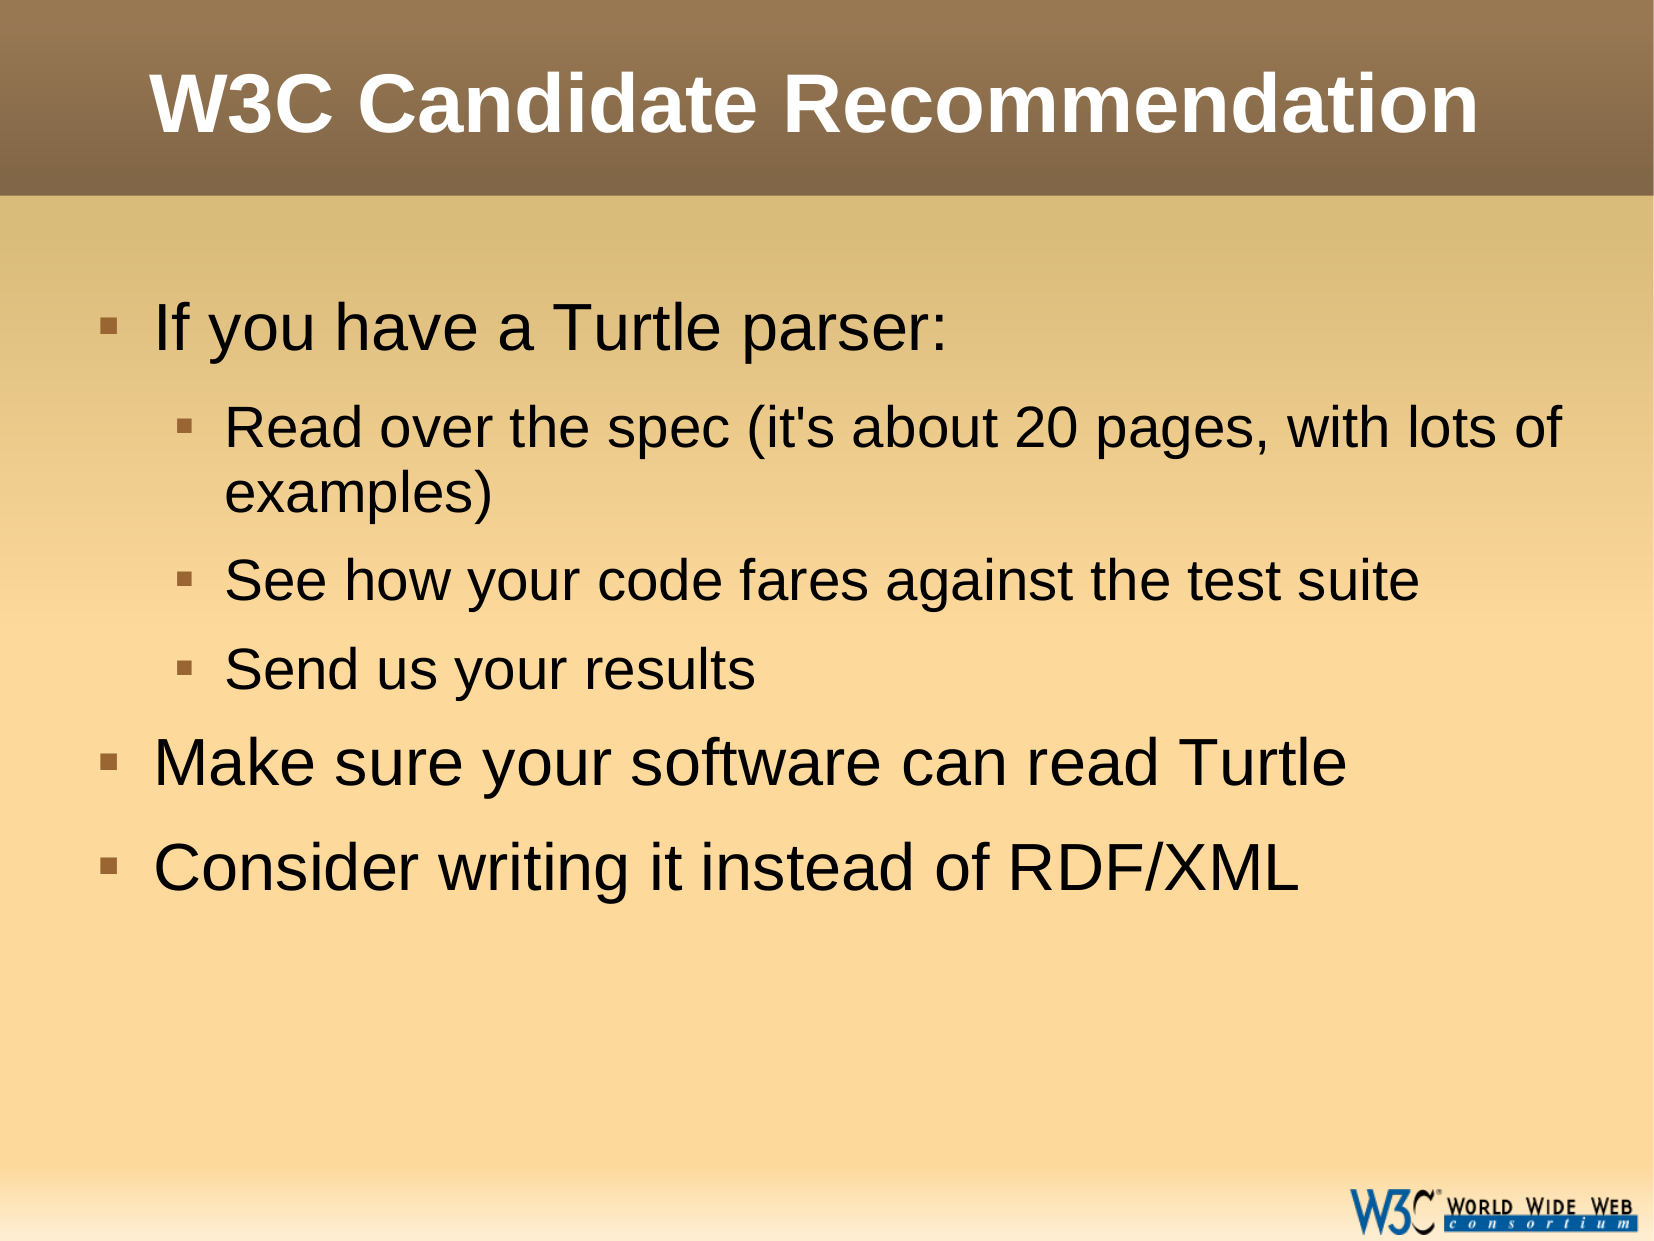

# W3C Candidate Recommendation
If you have a Turtle parser:
Read over the spec (it's about 20 pages, with lots of examples)
See how your code fares against the test suite
Send us your results
Make sure your software can read Turtle
Consider writing it instead of RDF/XML